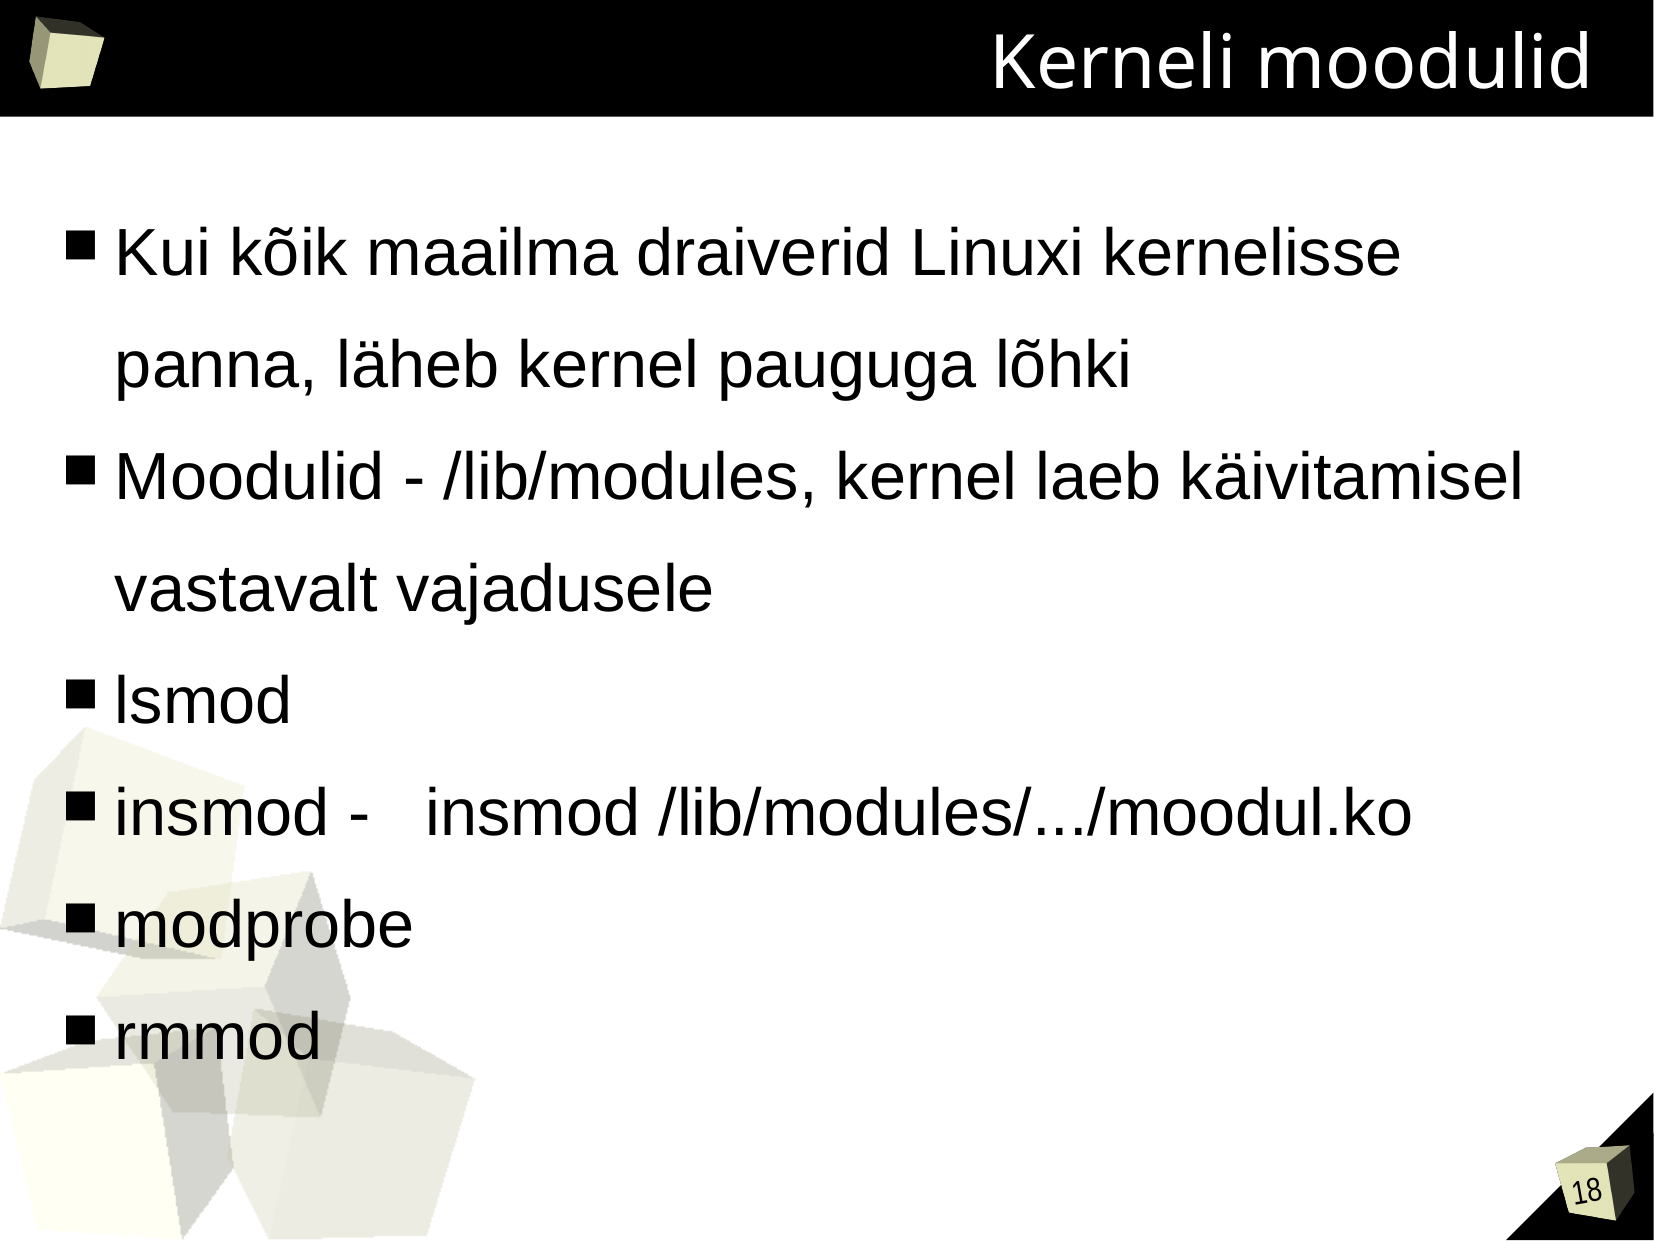

# Kerneli moodulid
Kui kõik maailma draiverid Linuxi kernelisse panna, läheb kernel pauguga lõhki
Moodulid - /lib/modules, kernel laeb käivitamisel vastavalt vajadusele
lsmod
insmod - insmod /lib/modules/.../moodul.ko
modprobe
rmmod